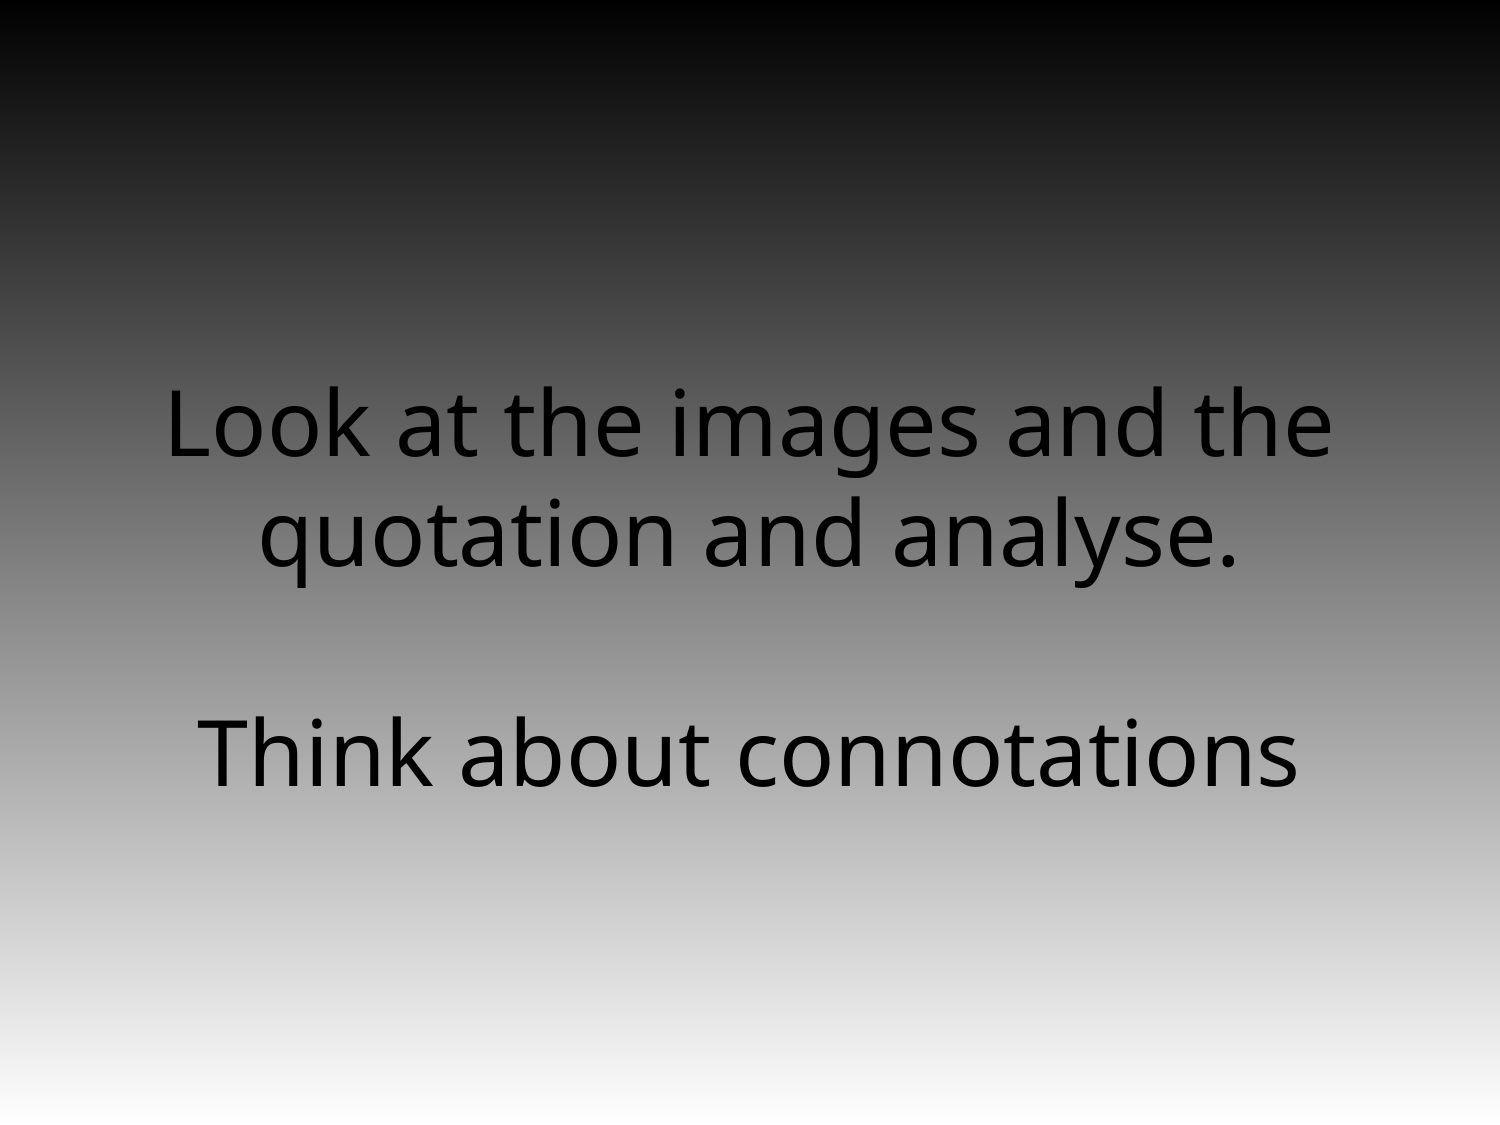

# Look at the images and the quotation and analyse. Think about connotations